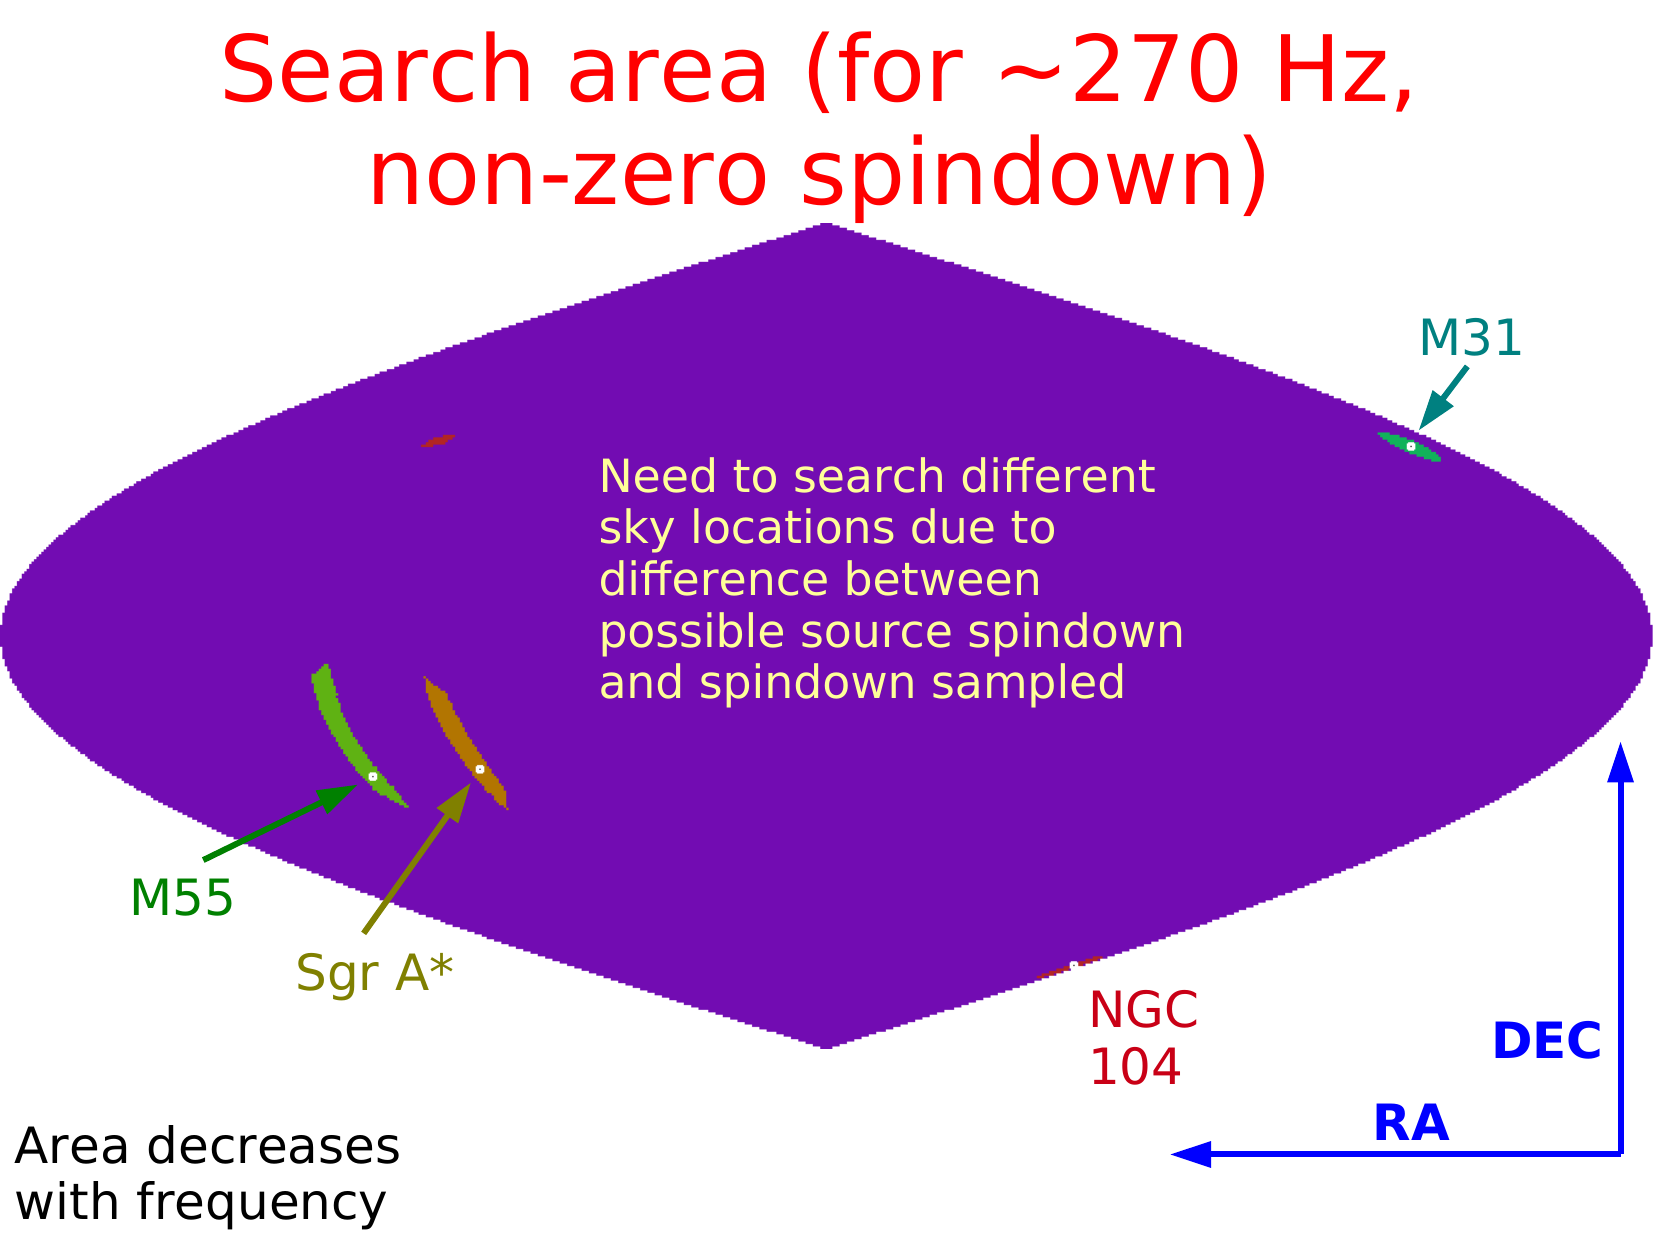

# Search area (for ~270 Hz, non-zero spindown)
M31
Need to search different sky locations due to difference between possible source spindown and spindown sampled
M55
Sgr A*
NGC104
DEC
RA
Area decreases with frequency